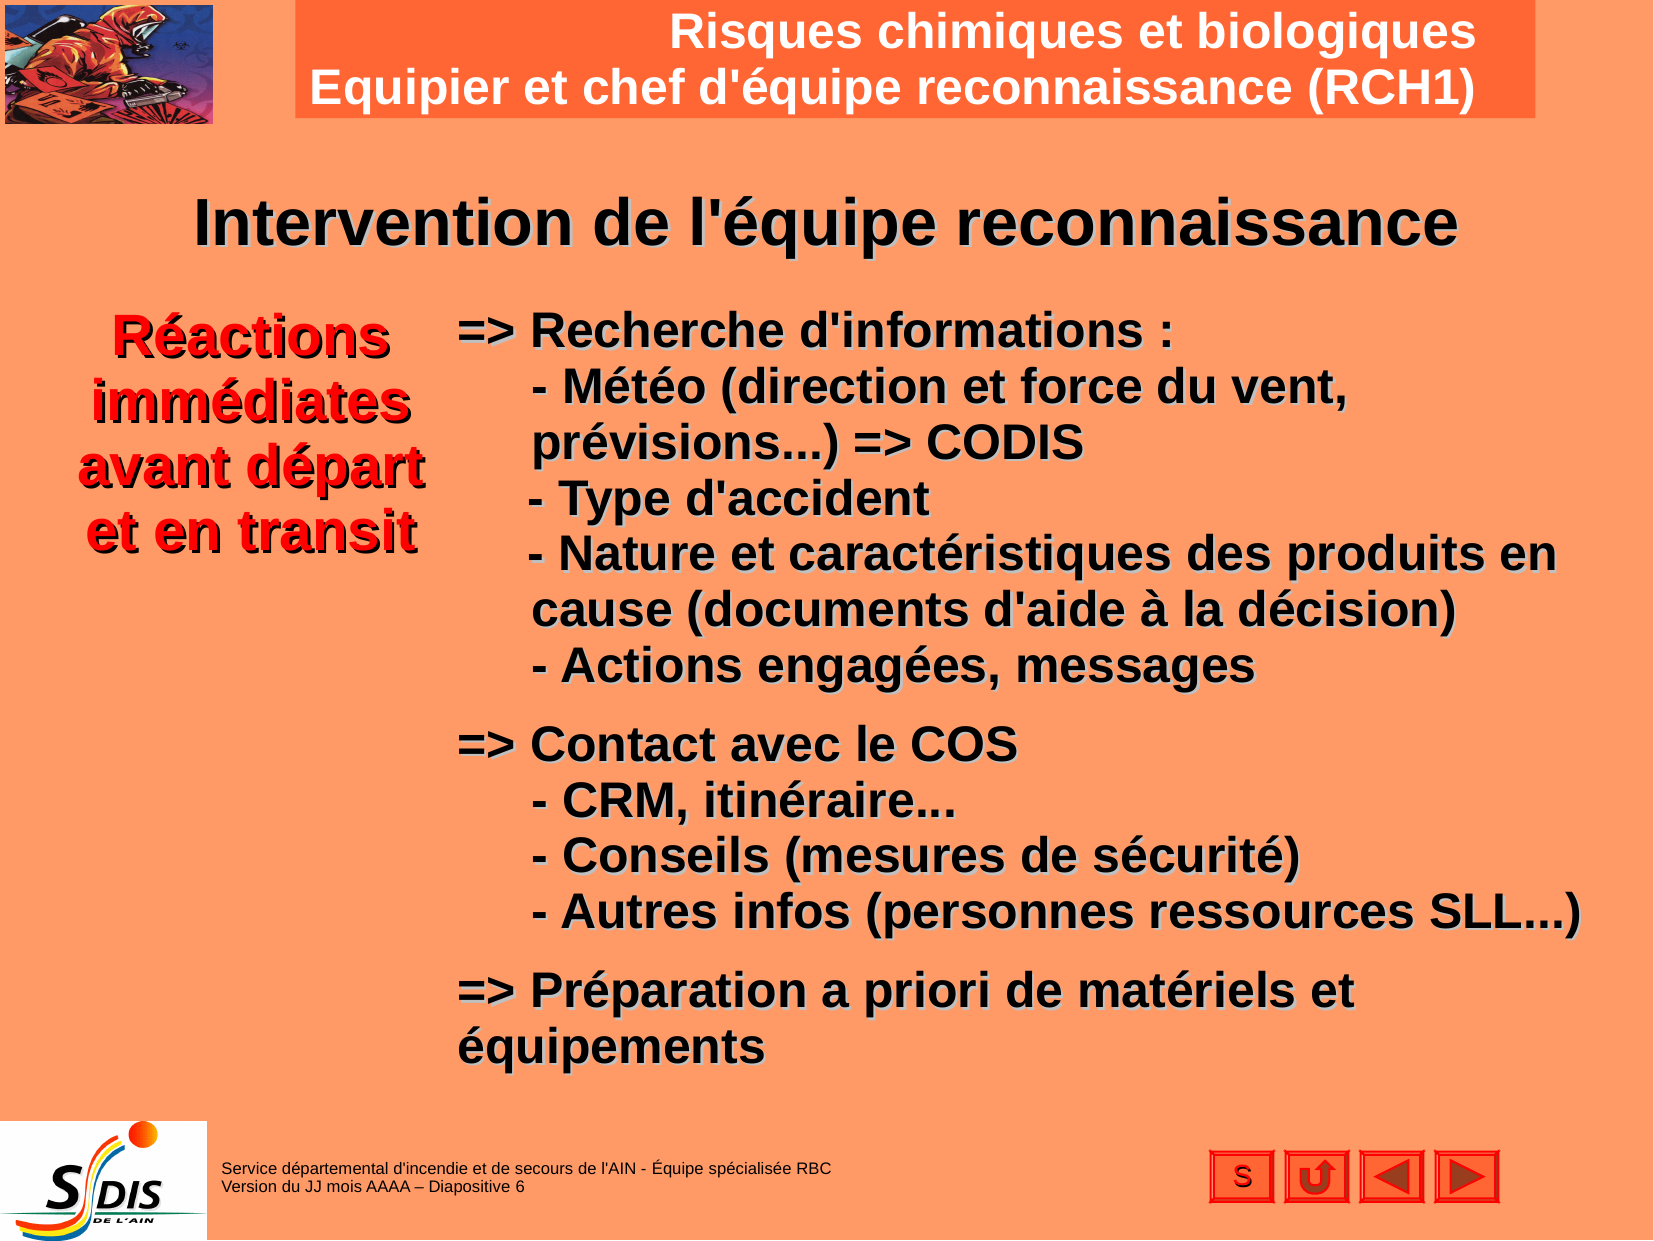

Intervention de l'équipe reconnaissance
Réactions immédiates
avant départ et en transit
=> Recherche d'informations :
	- Météo (direction et force du vent,
	prévisions...) => CODIS
 - Type d'accident
 - Nature et caractéristiques des produits en
	cause (documents d'aide à la décision)
	- Actions engagées, messages
=> Contact avec le COS
	- CRM, itinéraire...
	- Conseils (mesures de sécurité)
	- Autres infos (personnes ressources SLL...)
=> Préparation a priori de matériels et équipements
S